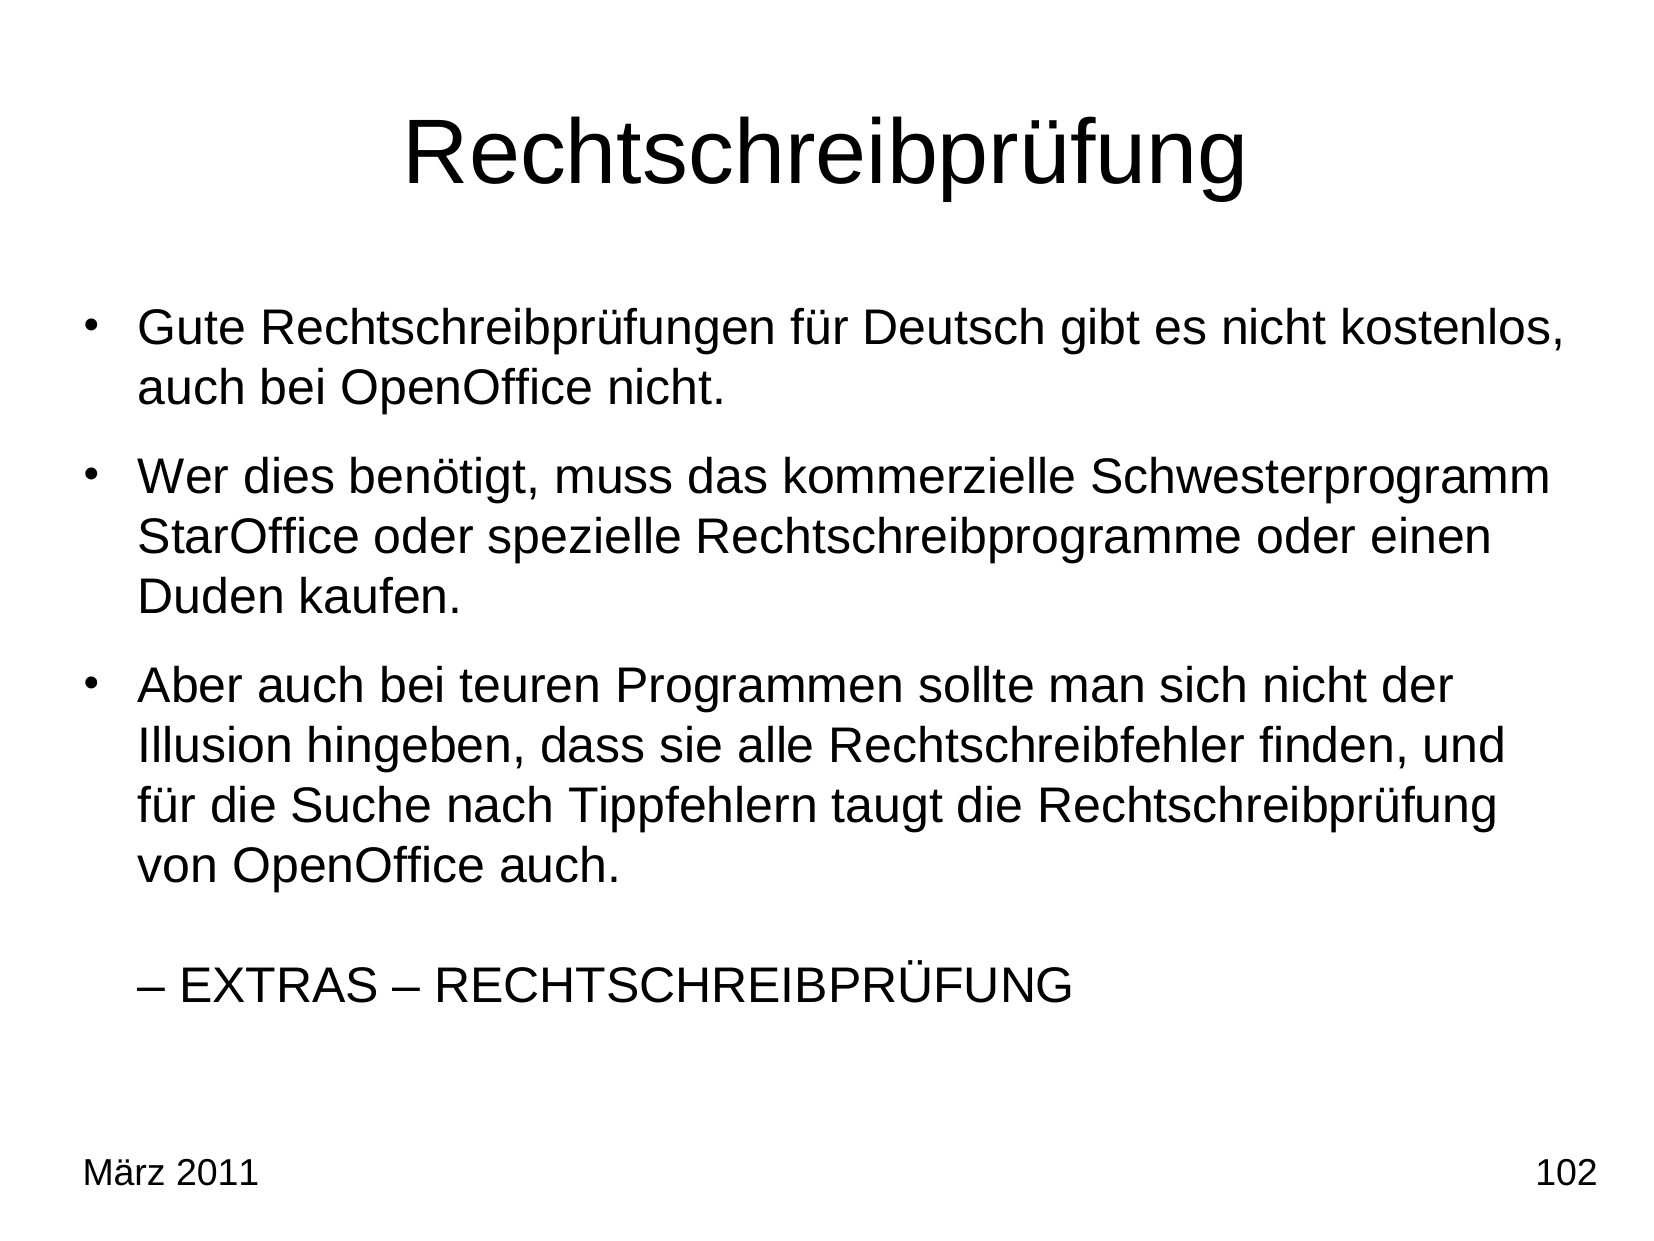

# Rechtschreibprüfung
Gute Rechtschreibprüfungen für Deutsch gibt es nicht kostenlos, auch bei OpenOffice nicht.
Wer dies benötigt, muss das kommerzielle Schwesterprogramm StarOffice oder spezielle Rechtschreibprogramme oder einen Duden kaufen.
Aber auch bei teuren Programmen sollte man sich nicht der Illusion hingeben, dass sie alle Rechtschreibfehler finden, und für die Suche nach Tippfehlern taugt die Rechtschreibprüfung von OpenOffice auch.
– EXTRAS – RECHTSCHREIBPRÜFUNG
März 2011
102